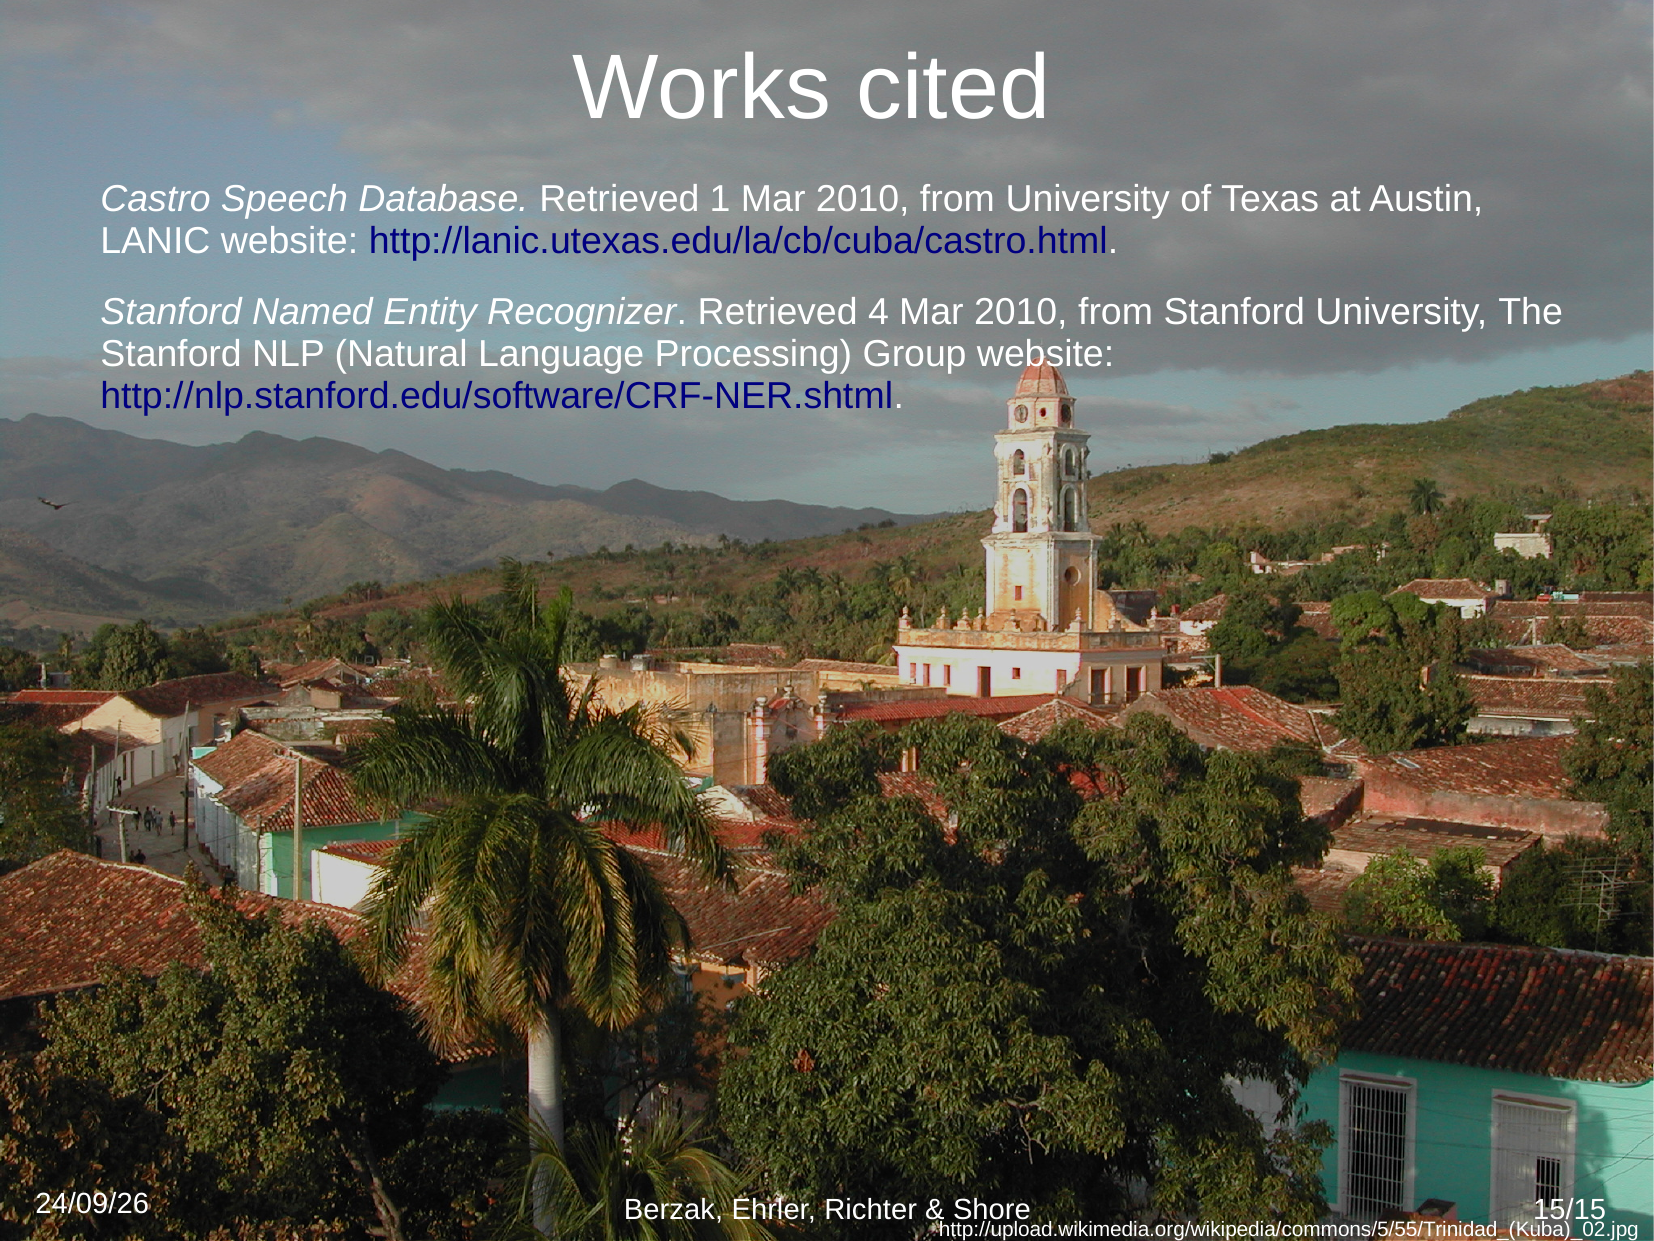

# Works cited
Castro Speech Database. Retrieved 1 Mar 2010, from University of Texas at Austin, LANIC website: http://lanic.utexas.edu/la/cb/cuba/castro.html.
Stanford Named Entity Recognizer. Retrieved 4 Mar 2010, from Stanford University, The Stanford NLP (Natural Language Processing) Group website: http://nlp.stanford.edu/software/CRF-NER.shtml.
Berzak, Ehrler, Richter & Shore
15
http://upload.wikimedia.org/wikipedia/commons/5/55/Trinidad_(Kuba)_02.jpg